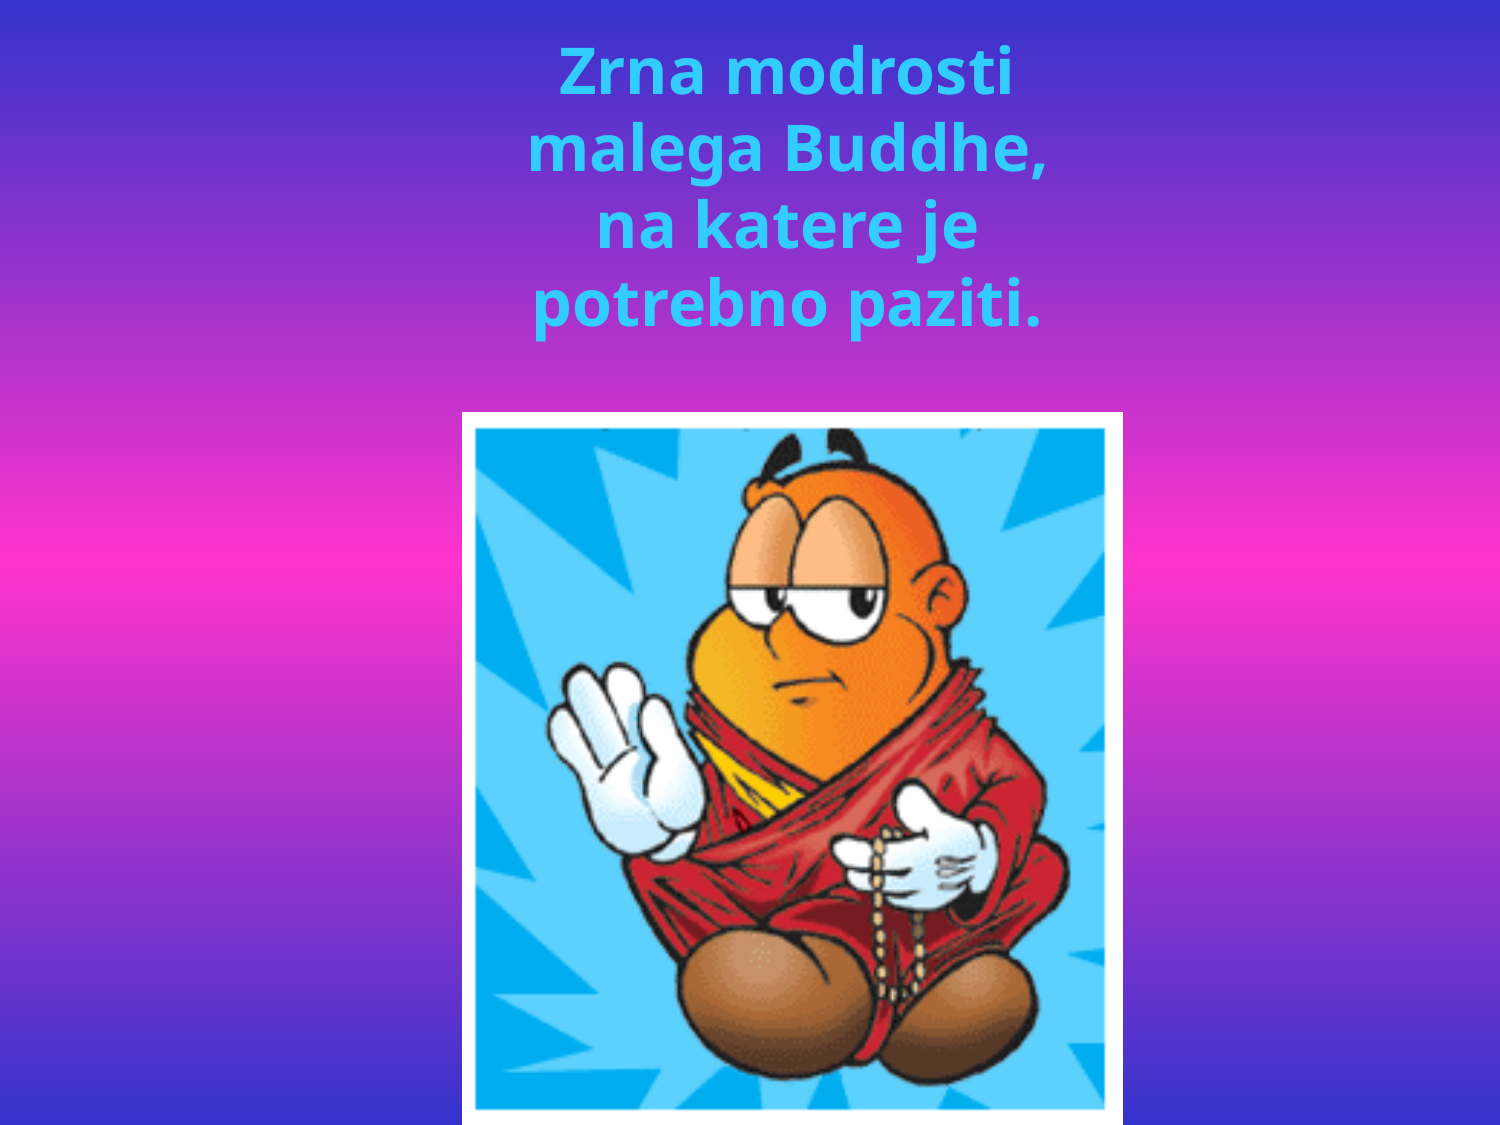

Zrna modrosti malega Buddhe, na katere je potrebno paziti.